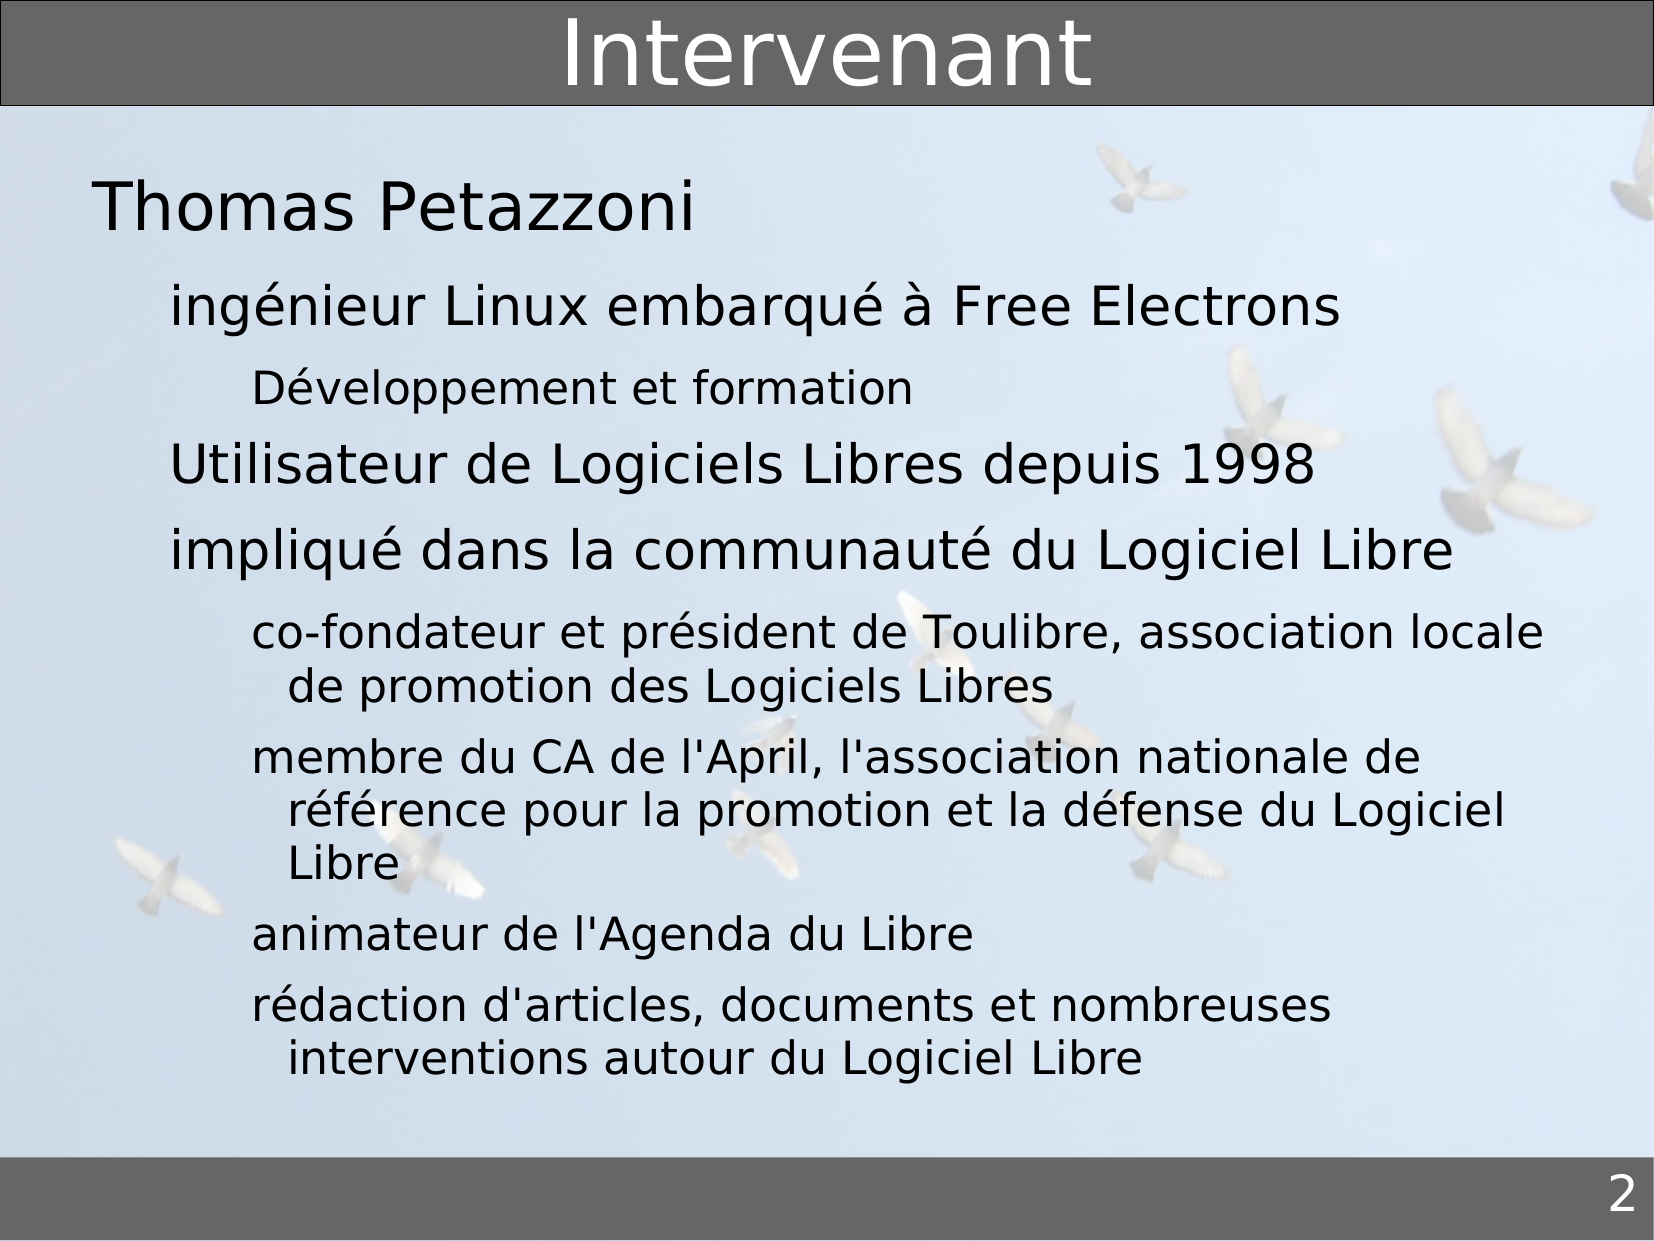

# Intervenant
Thomas Petazzoni
ingénieur Linux embarqué à Free Electrons
Développement et formation
Utilisateur de Logiciels Libres depuis 1998
impliqué dans la communauté du Logiciel Libre
co-fondateur et président de Toulibre, association locale de promotion des Logiciels Libres
membre du CA de l'April, l'association nationale de référence pour la promotion et la défense du Logiciel Libre
animateur de l'Agenda du Libre
rédaction d'articles, documents et nombreuses interventions autour du Logiciel Libre